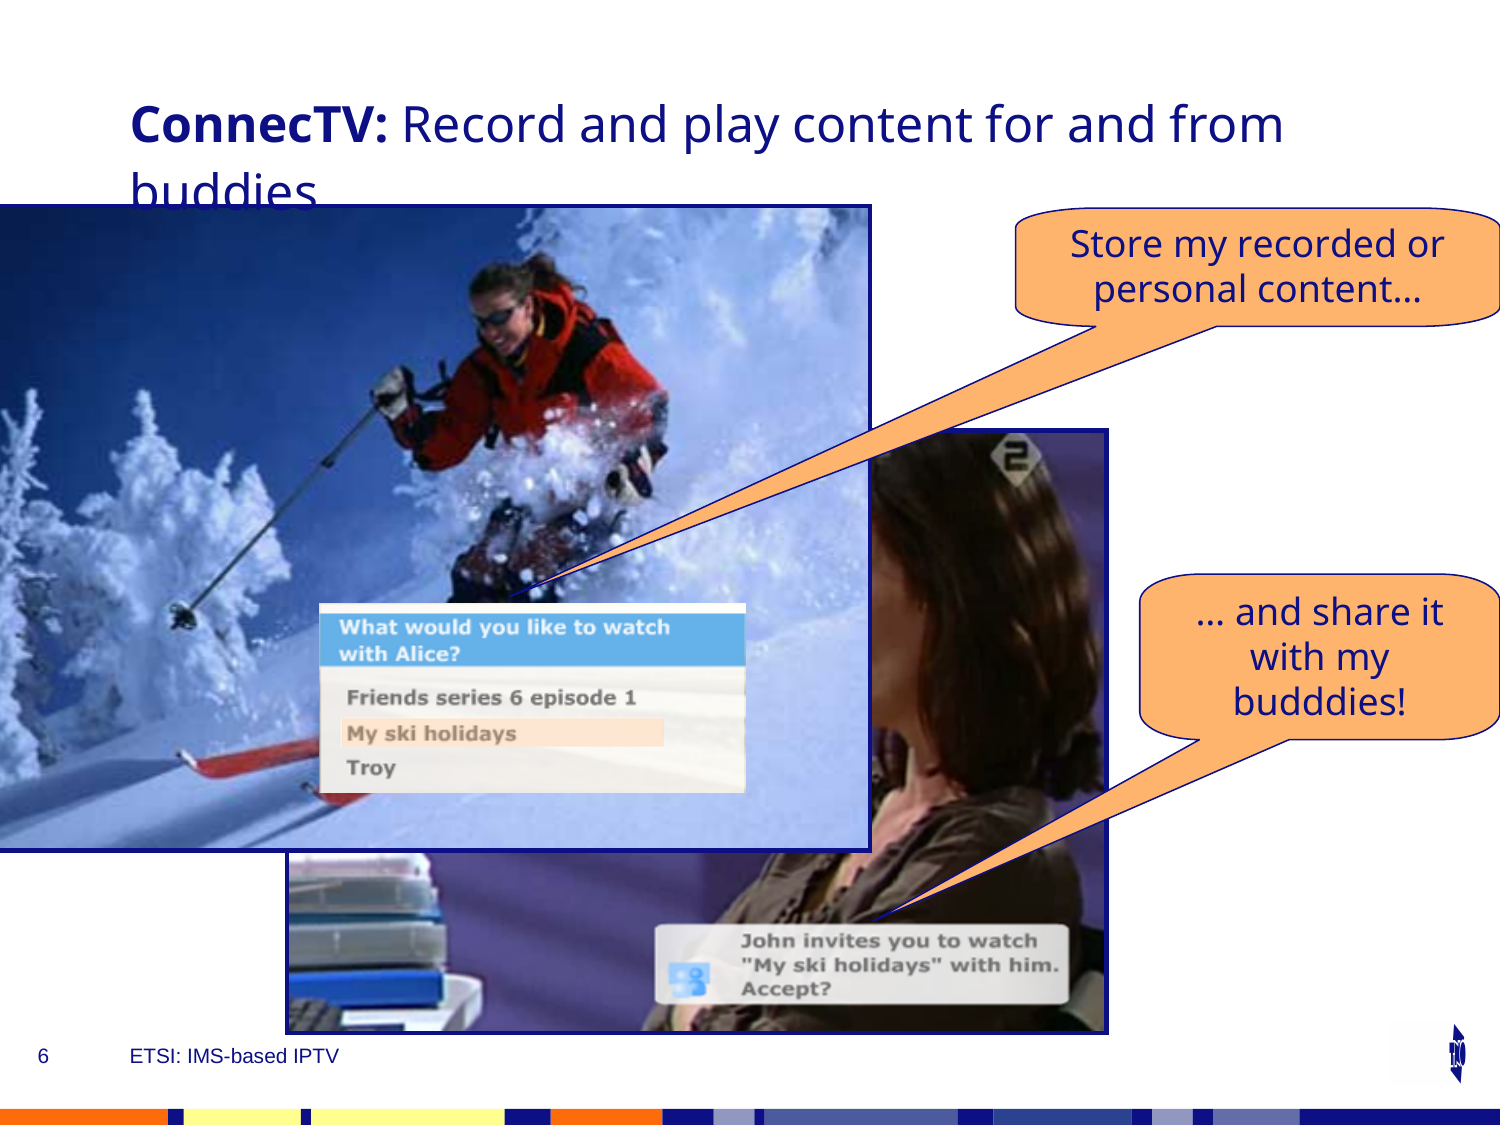

# ConnecTV: Record and play content for and from buddies
Store my recorded or personal content…
… and share it with my budddies!
6
ETSI: IMS-based IPTV